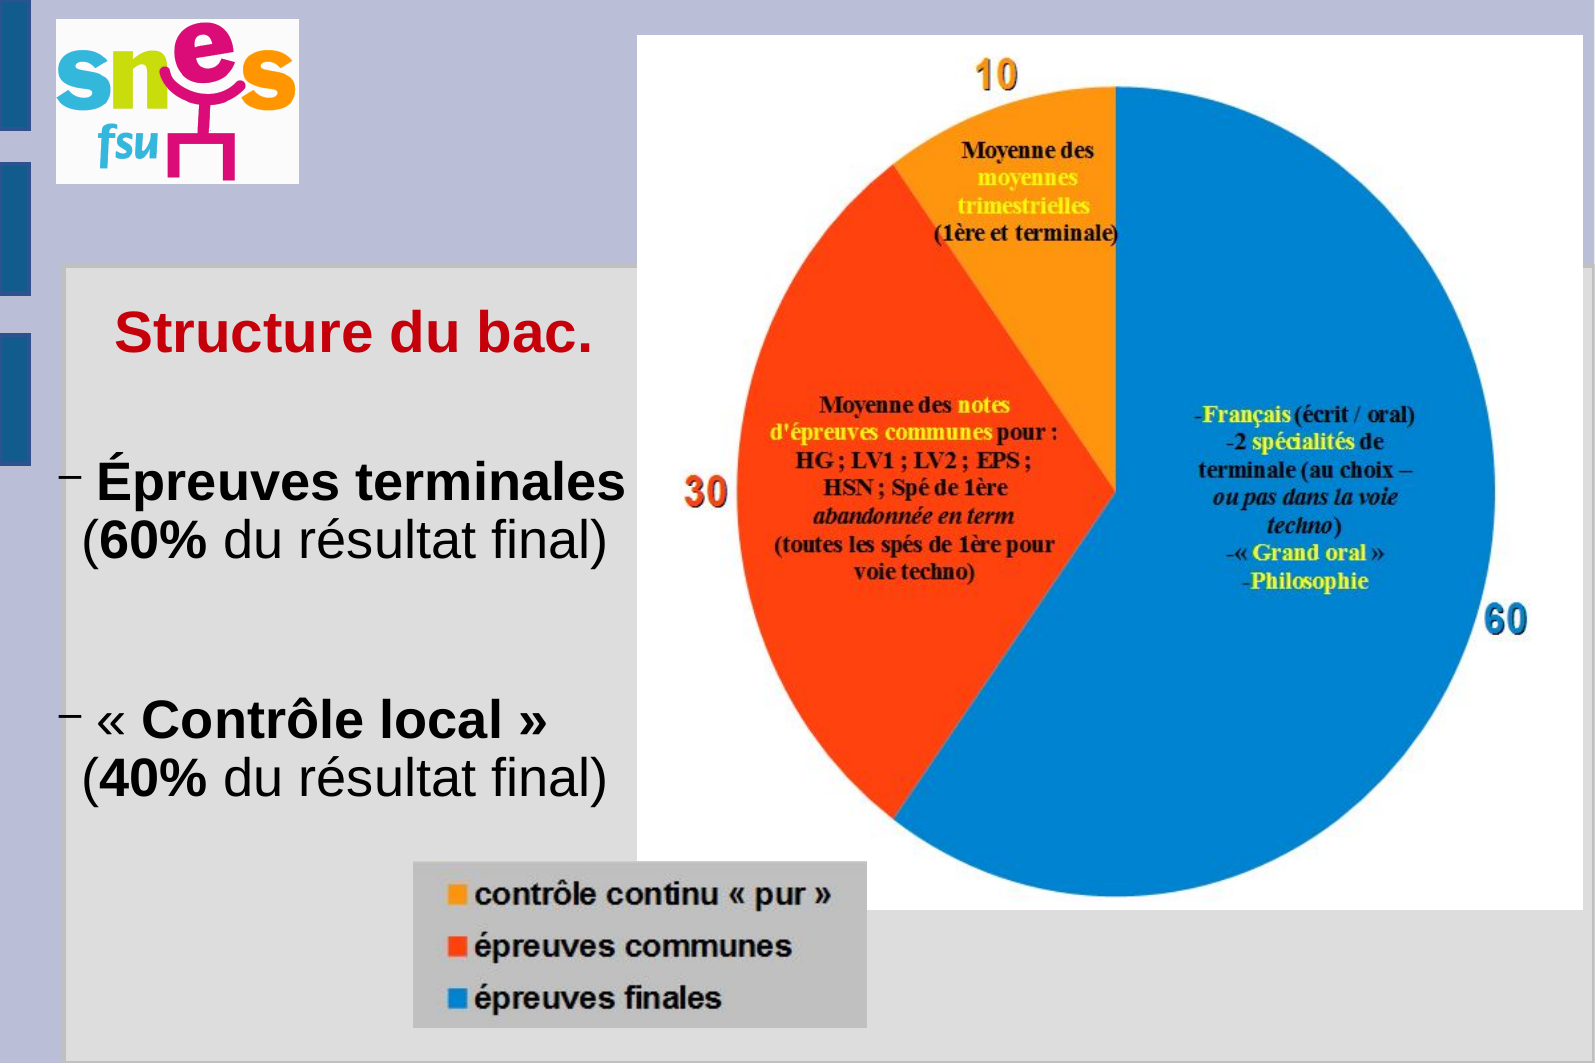

# Structure du bac.
 Épreuves terminales
(60% du résultat final)
 « Contrôle local »
(40% du résultat final)